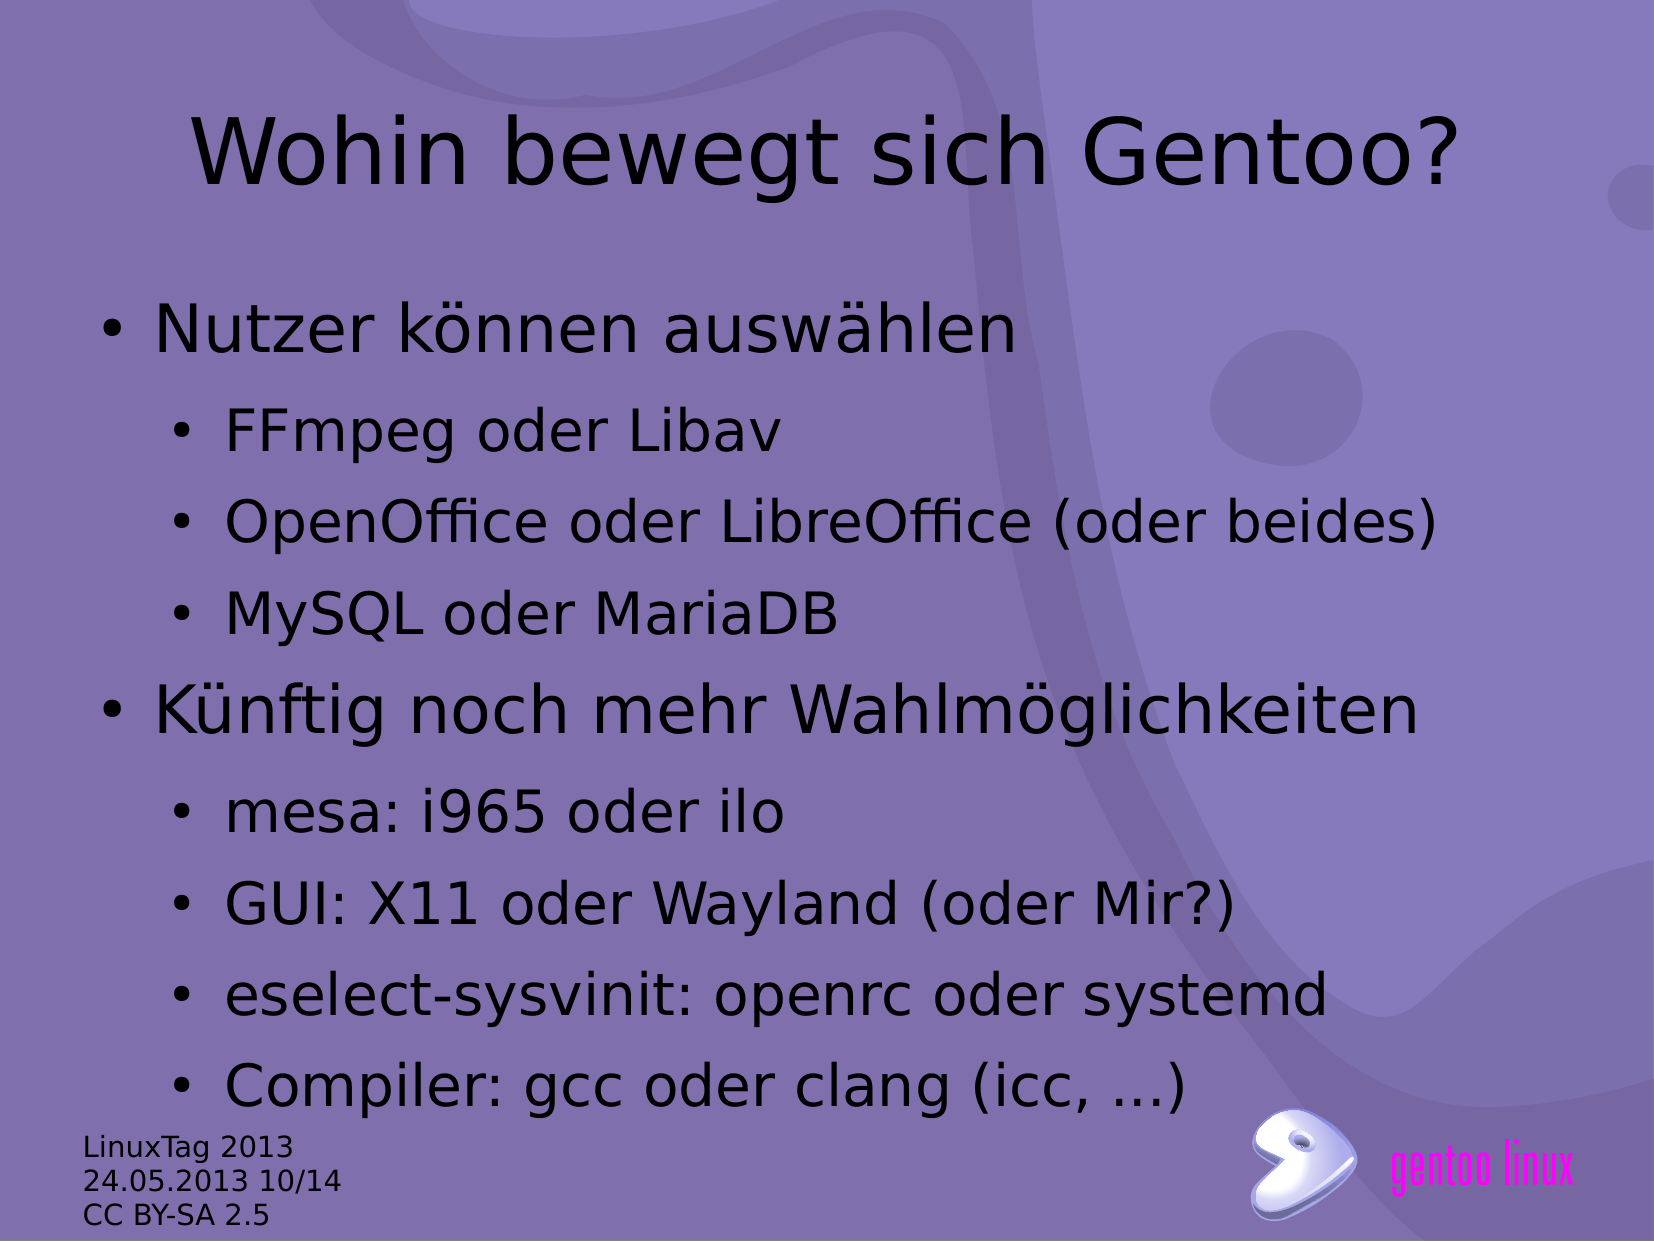

# Wohin bewegt sich Gentoo?
Nutzer können auswählen
FFmpeg oder Libav
OpenOffice oder LibreOffice (oder beides)
MySQL oder MariaDB
Künftig noch mehr Wahlmöglichkeiten
mesa: i965 oder ilo
GUI: X11 oder Wayland (oder Mir?)
eselect-sysvinit: openrc oder systemd
Compiler: gcc oder clang (icc, ...)